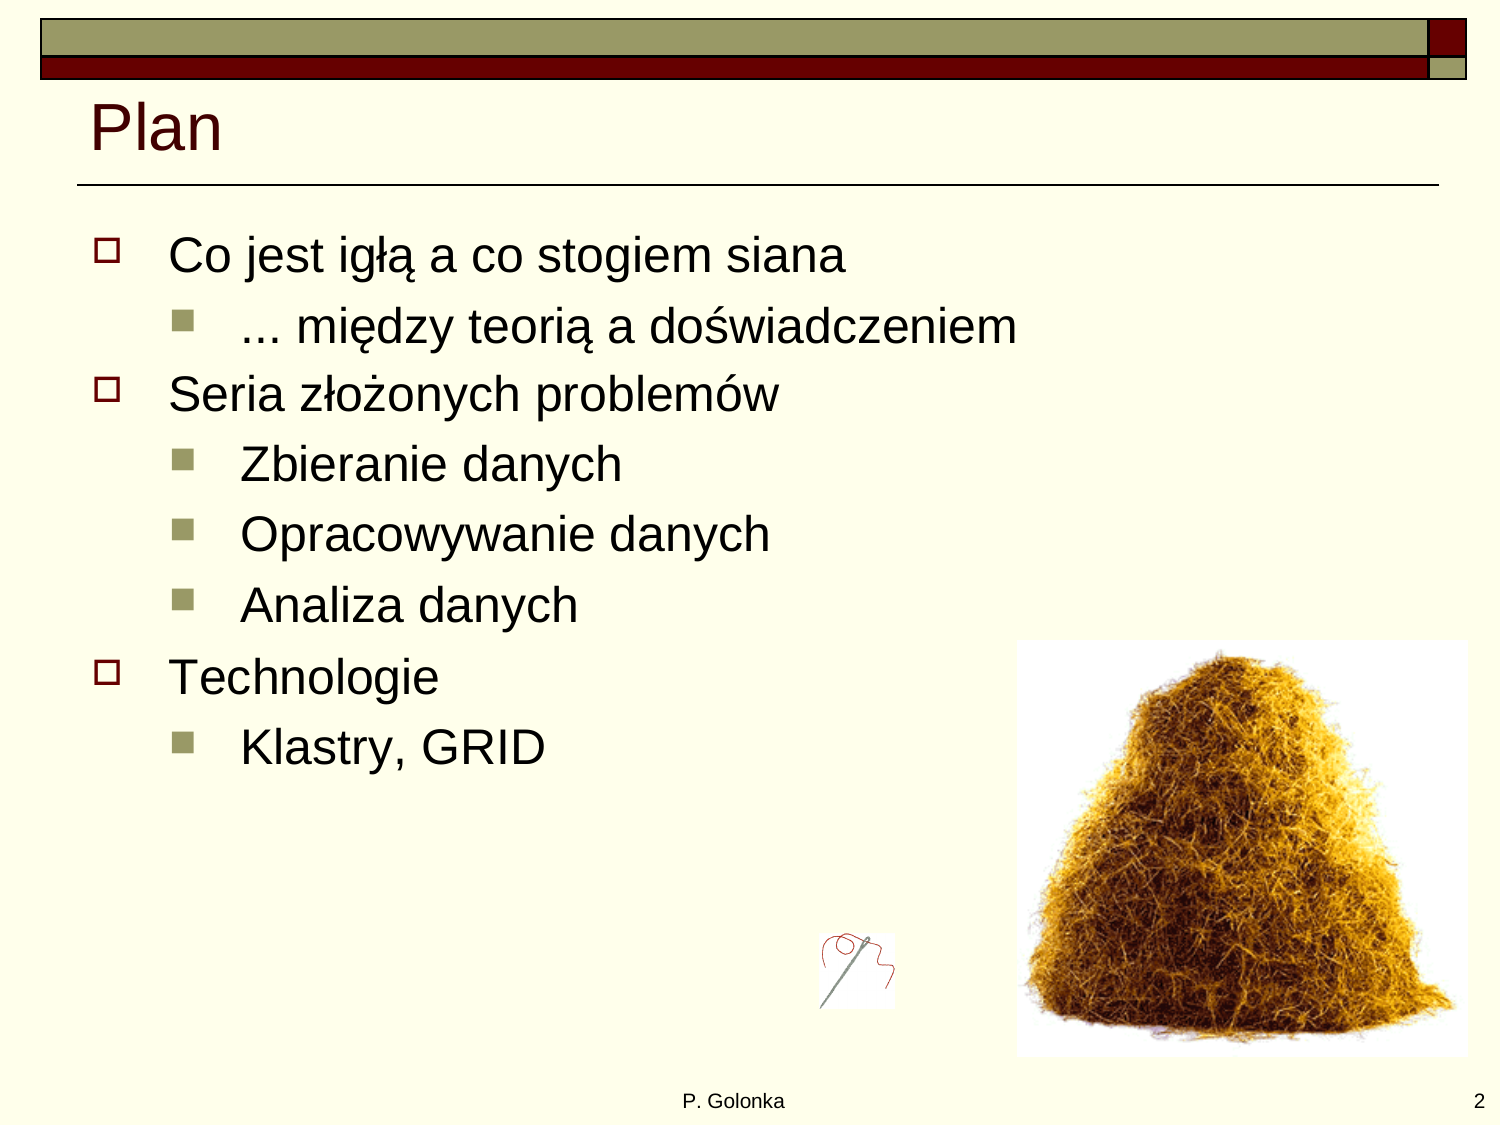

# Plan
Co jest igłą a co stogiem siana
... między teorią a doświadczeniem
Seria złożonych problemów
Zbieranie danych
Opracowywanie danych
Analiza danych
Technologie
Klastry, GRID
P. Golonka
2